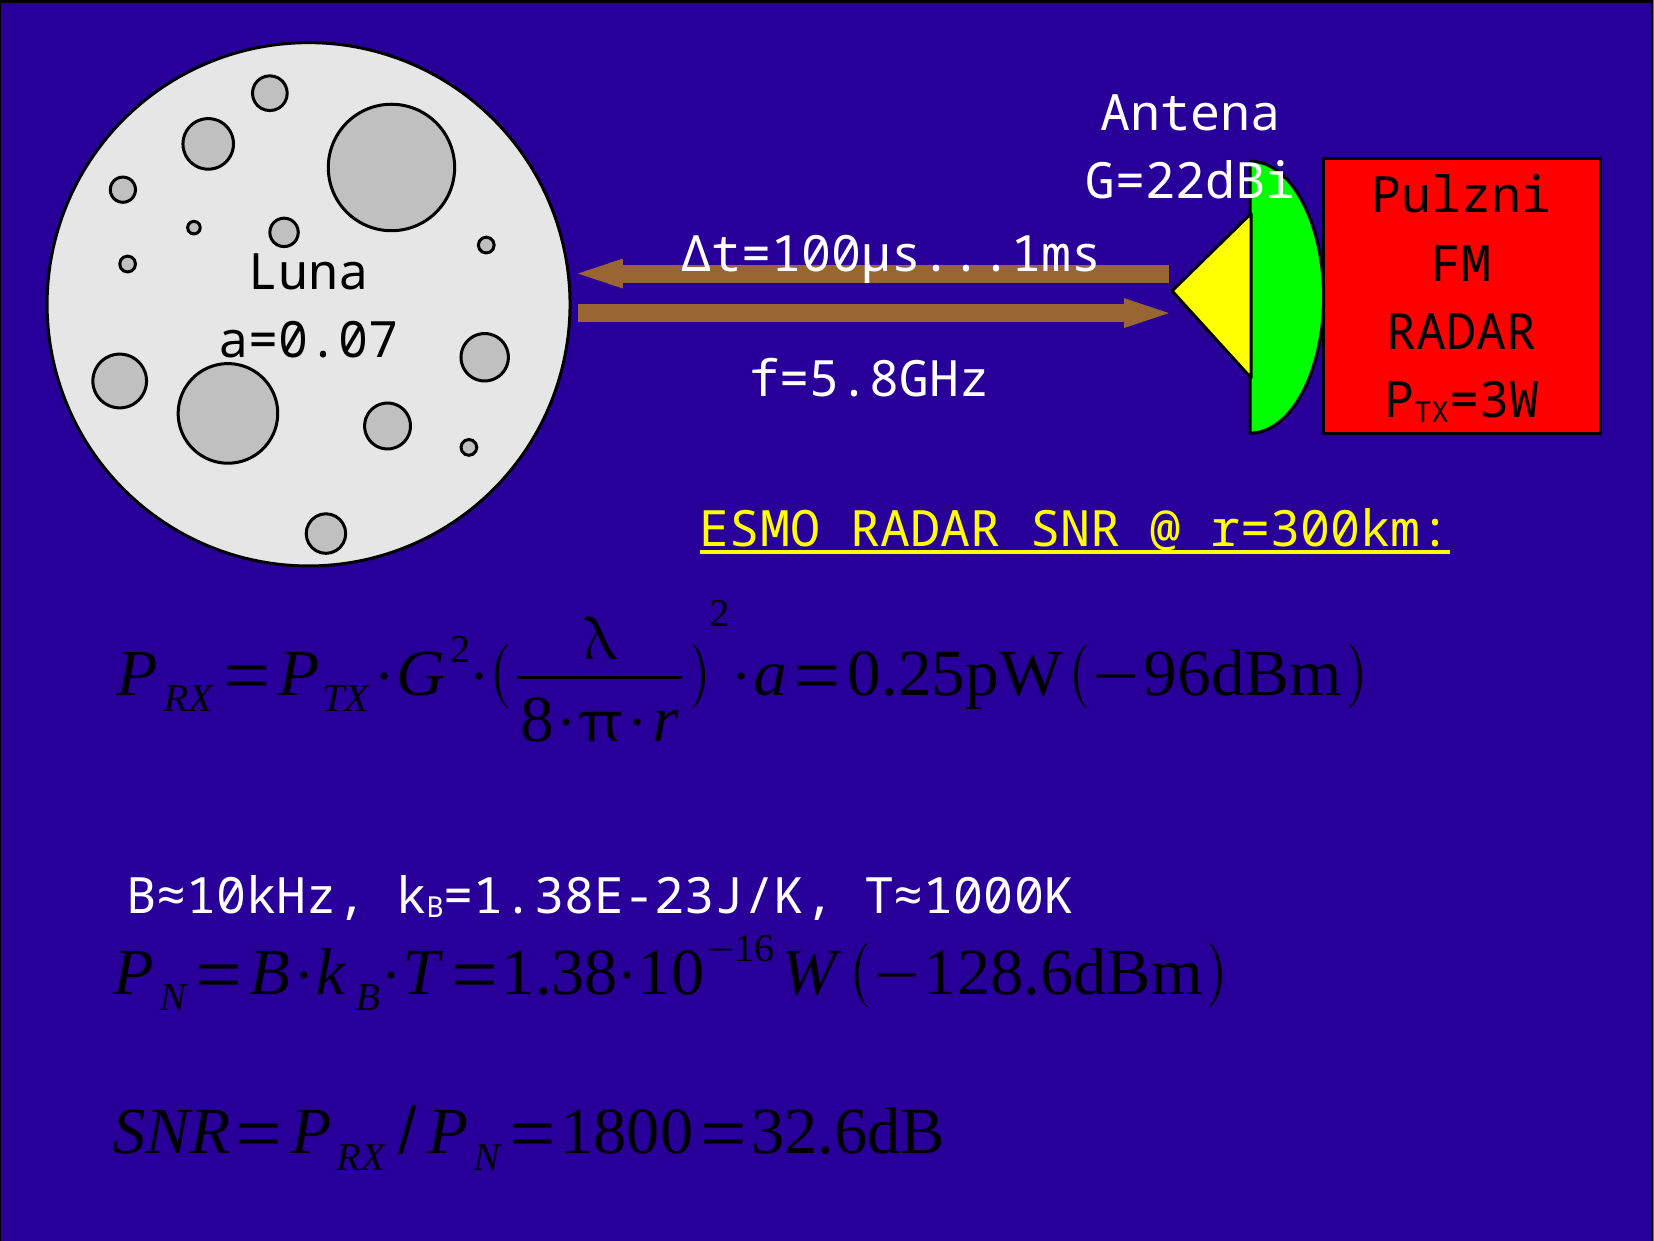

Luna
a=0.07
Antena
G=22dBi
Pulzni
FM
RADAR
PTX=3W
∆t=100μs...1ms
f=5.8GHz
ESMO RADAR SNR @ r=300km:
B≈10kHz, kB=1.38E-23J/K, T≈1000K